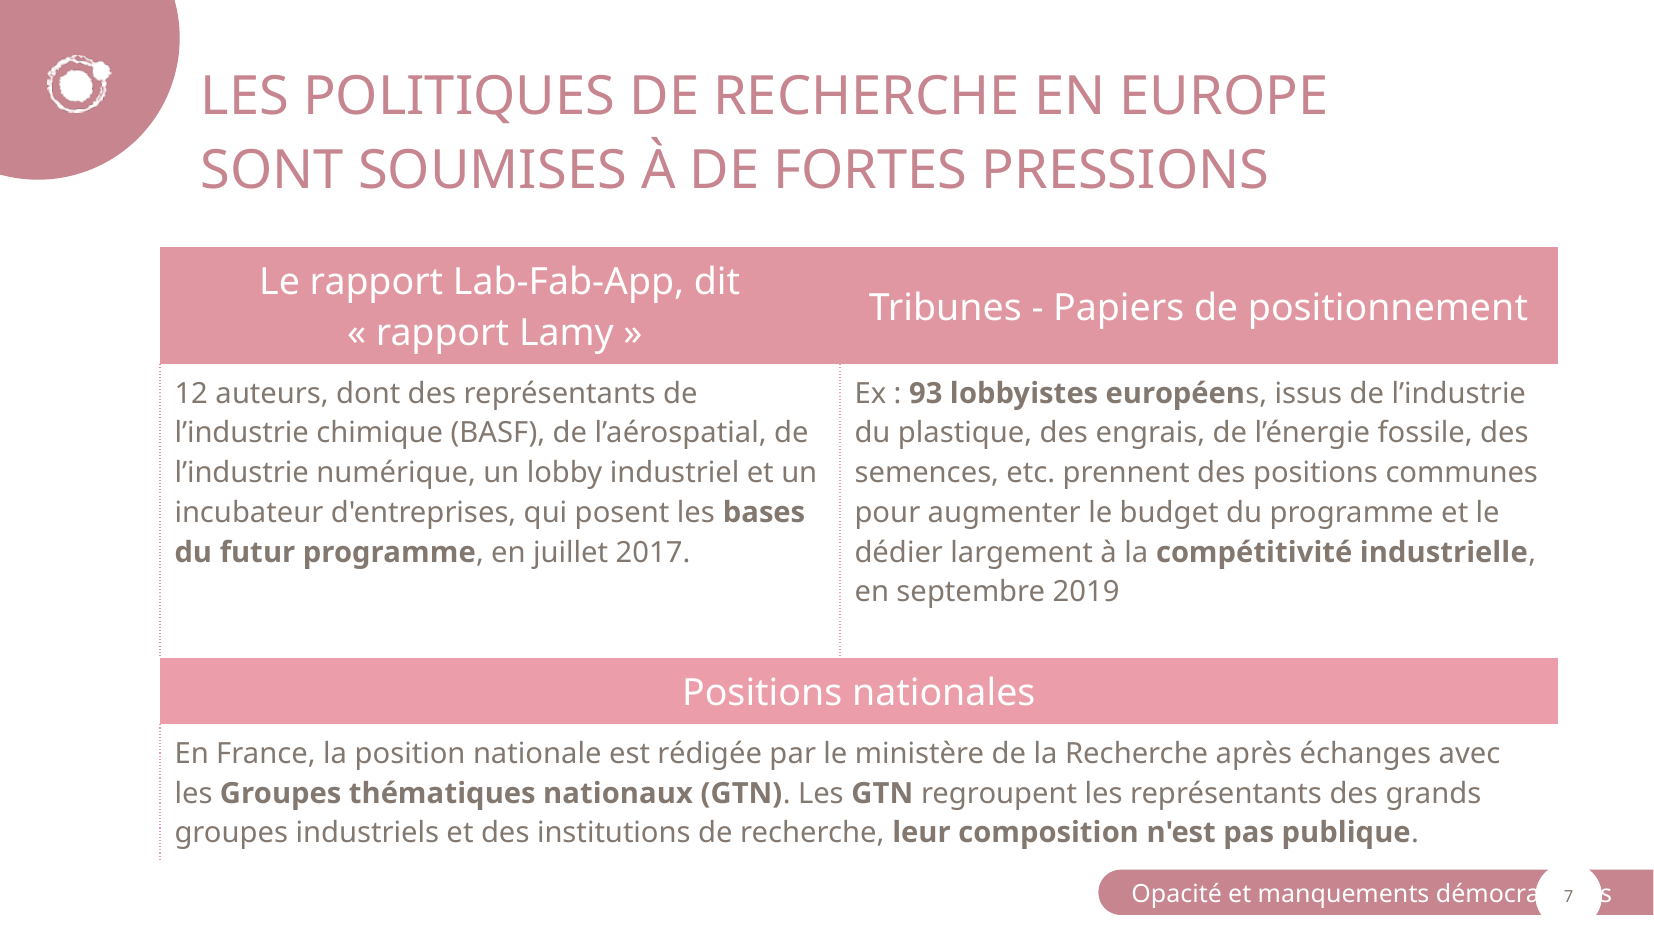

# LES POLITIQUES DE RECHERCHE EN EUROPE SONT SOUMISES À DE FORTES PRESSIONS
| Le rapport Lab-Fab-App, dit « rapport Lamy » | Tribunes - Papiers de positionnement |
| --- | --- |
| 12 auteurs, dont des représentants de l’industrie chimique (BASF), de l’aérospatial, de l’industrie numérique, un lobby industriel et un incubateur d'entreprises, qui posent les bases du futur programme, en juillet 2017. | Ex : 93 lobbyistes européens, issus de l’industrie du plastique, des engrais, de l’énergie fossile, des semences, etc. prennent des positions communes pour augmenter le budget du programme et le dédier largement à la compétitivité industrielle, en septembre 2019 |
| Positions nationales | |
| En France, la position nationale est rédigée par le ministère de la Recherche après échanges avec les Groupes thématiques nationaux (GTN). Les GTN regroupent les représentants des grands groupes industriels et des institutions de recherche, leur composition n'est pas publique. | |
7
7
Opacité et manquements démocratiques